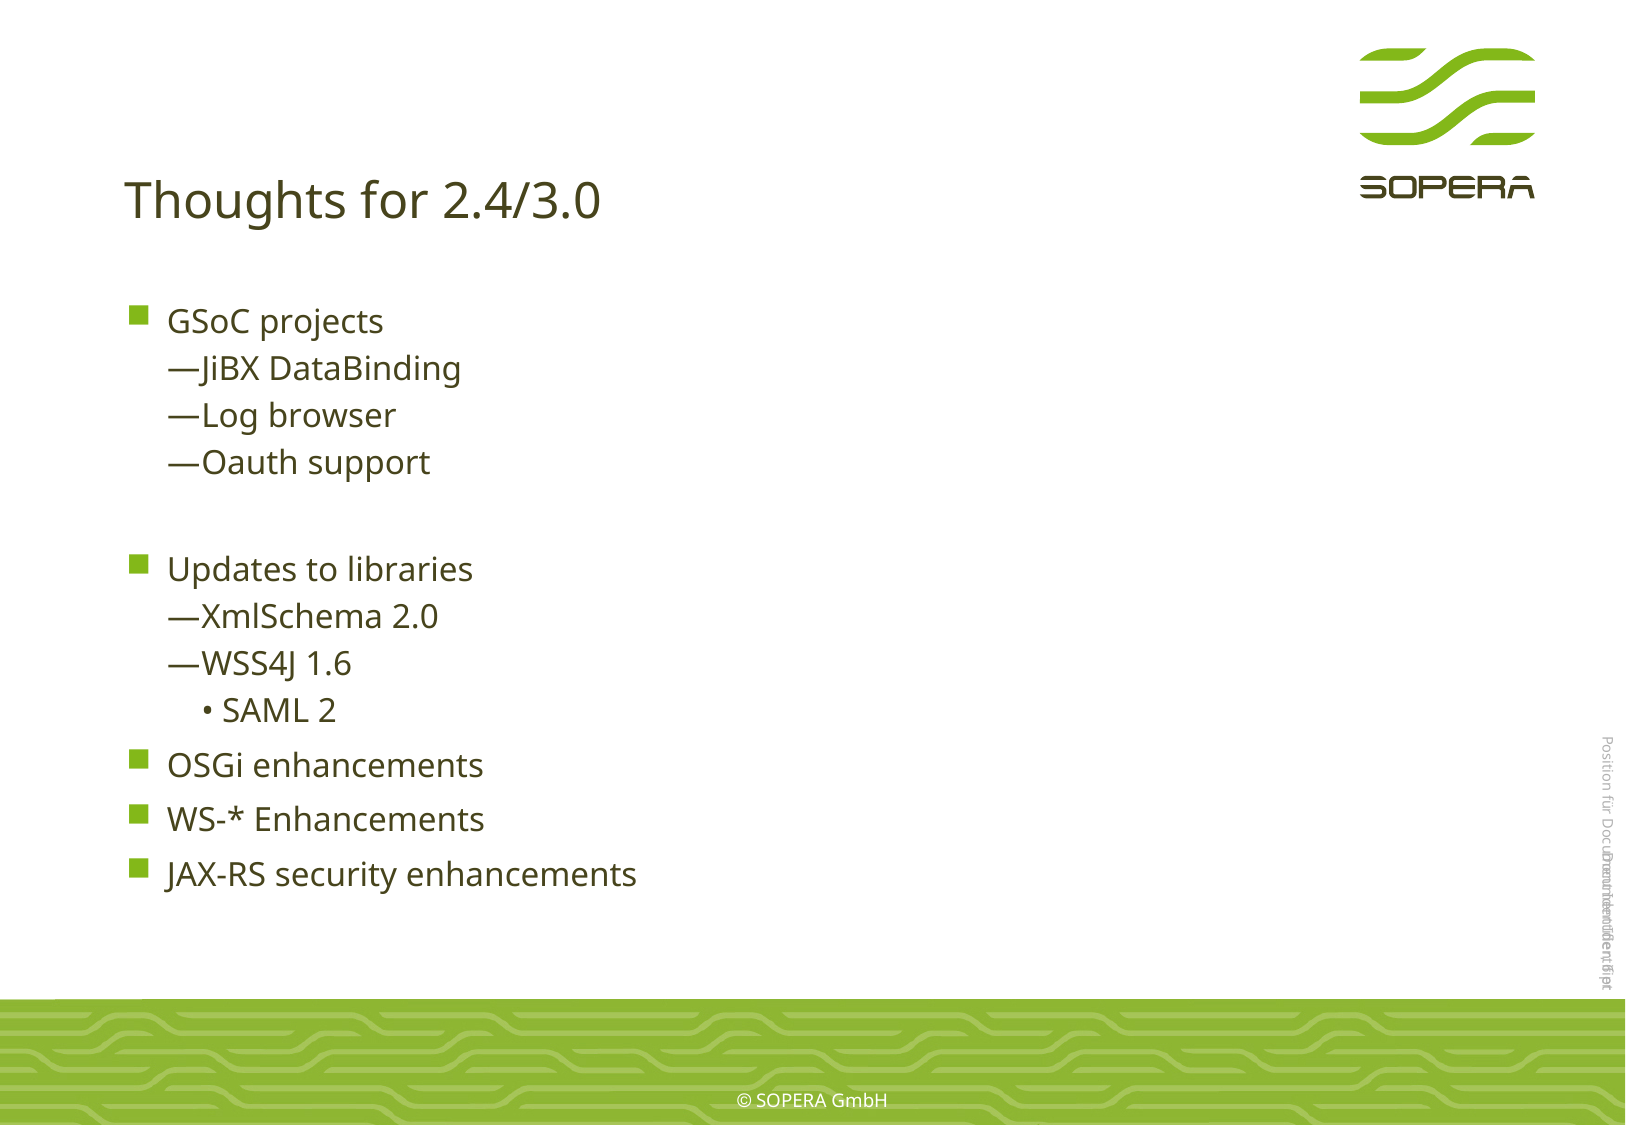

# Thoughts for 2.4/3.0
GSoC projects
JiBX DataBinding
Log browser
Oauth support
Updates to libraries
XmlSchema 2.0
WSS4J 1.6
SAML 2
OSGi enhancements
WS-* Enhancements
JAX-RS security enhancements